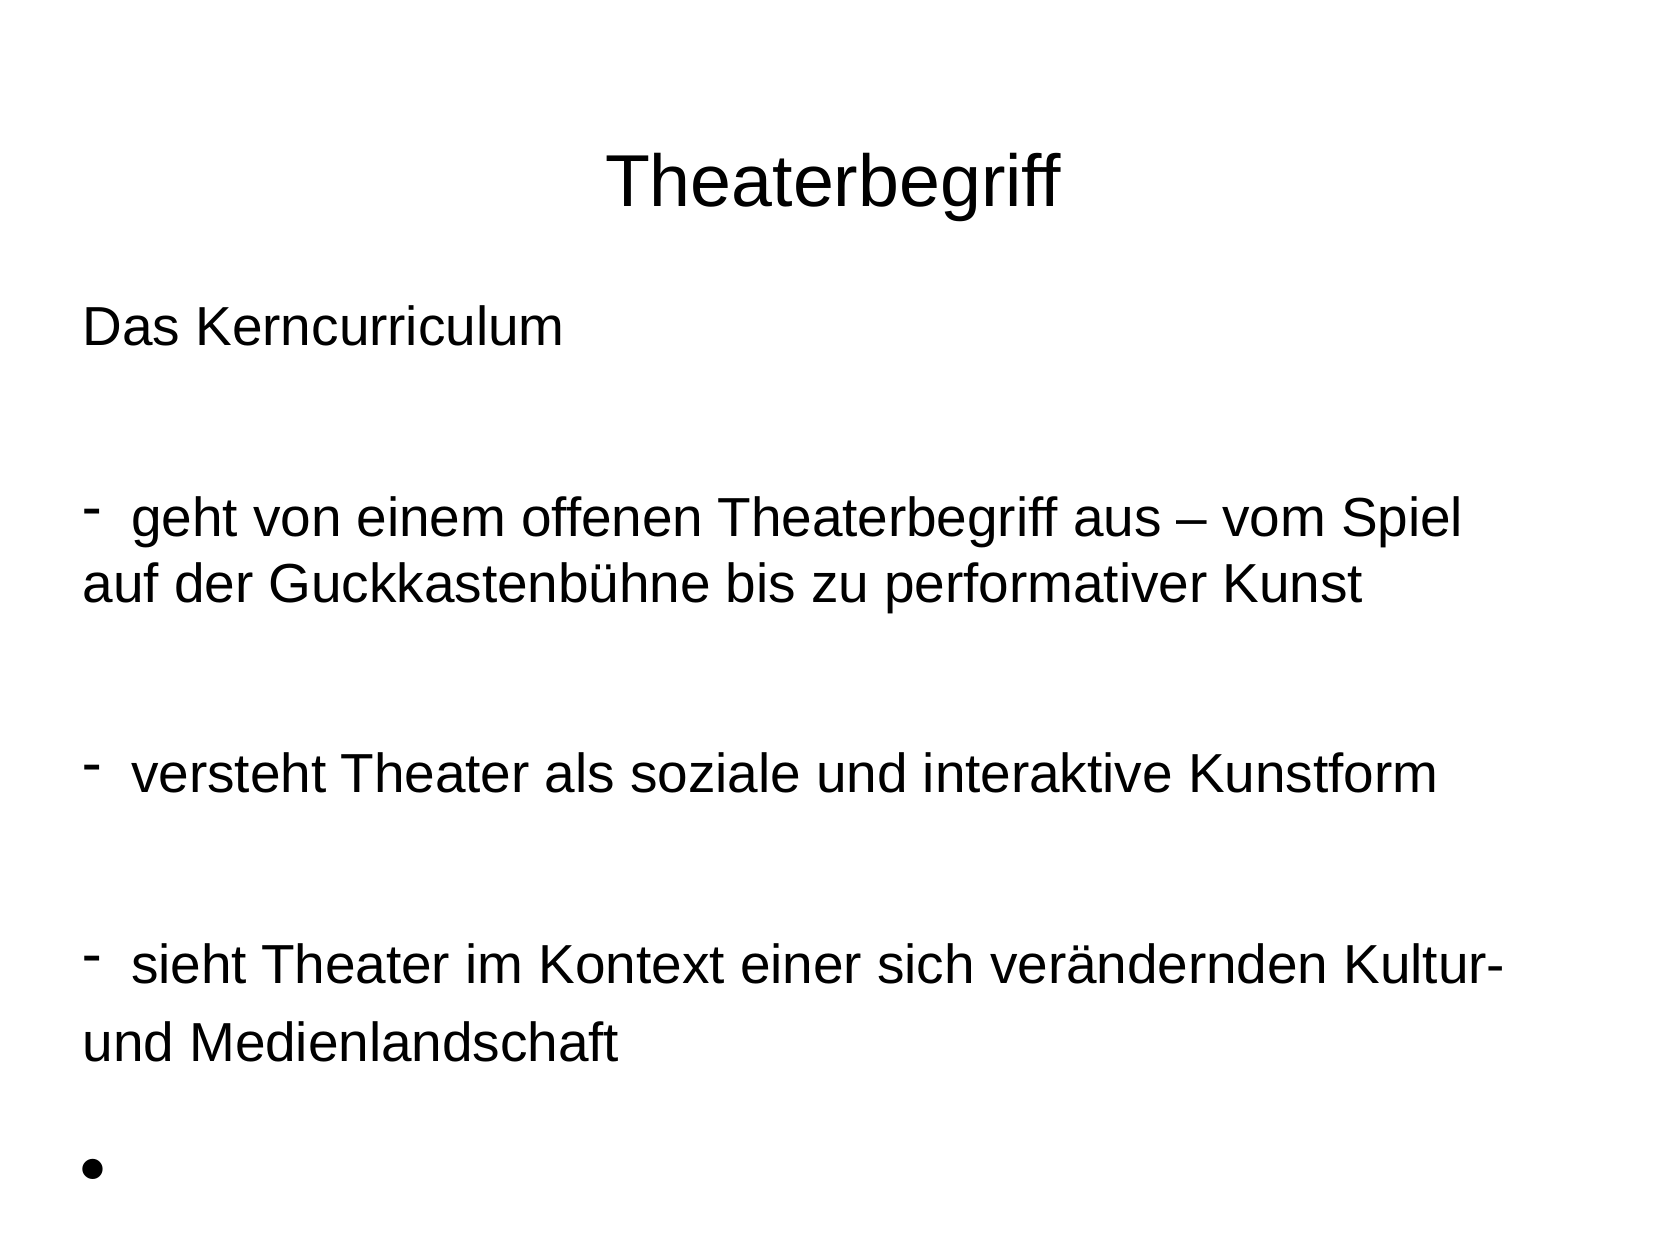

# Theaterbegriff
Das Kerncurriculum
 geht von einem offenen Theaterbegriff aus – vom Spiel auf der Guckkastenbühne bis zu performativer Kunst
 versteht Theater als soziale und interaktive Kunstform
 sieht Theater im Kontext einer sich verändernden Kultur- und Medienlandschaft